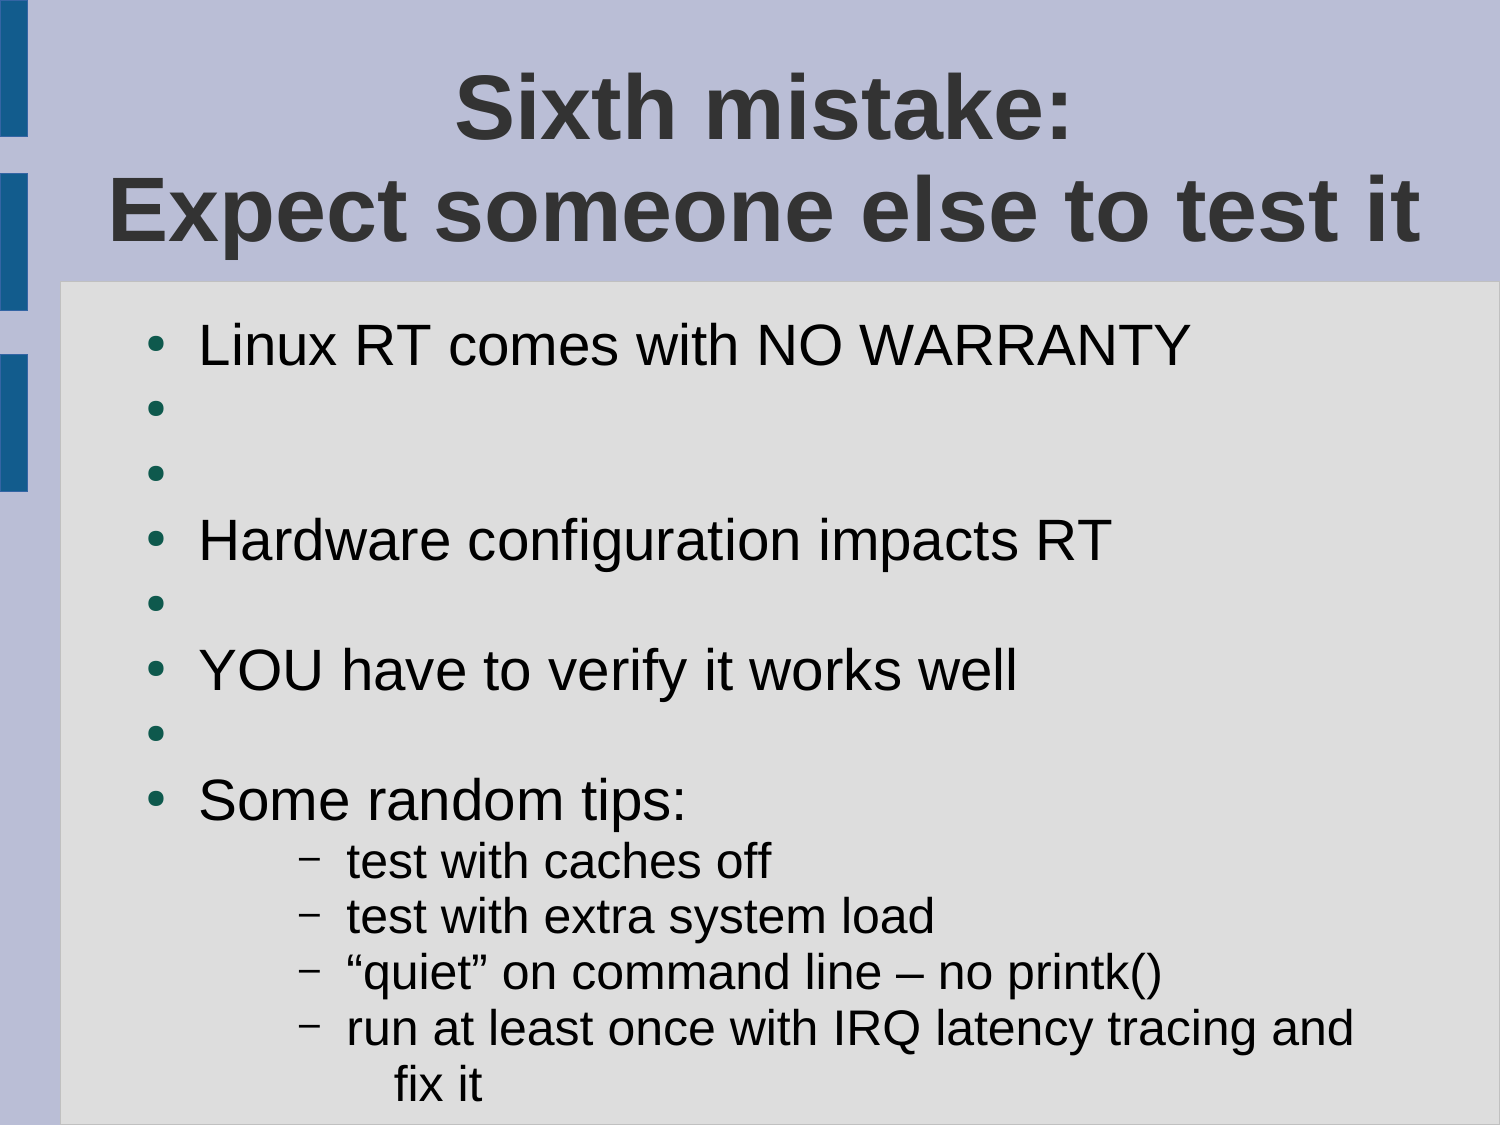

# Sixth mistake: Expect someone else to test it
Linux RT comes with NO WARRANTY
Hardware configuration impacts RT
YOU have to verify it works well
Some random tips:
test with caches off
test with extra system load
“quiet” on command line – no printk()
run at least once with IRQ latency tracing and fix it